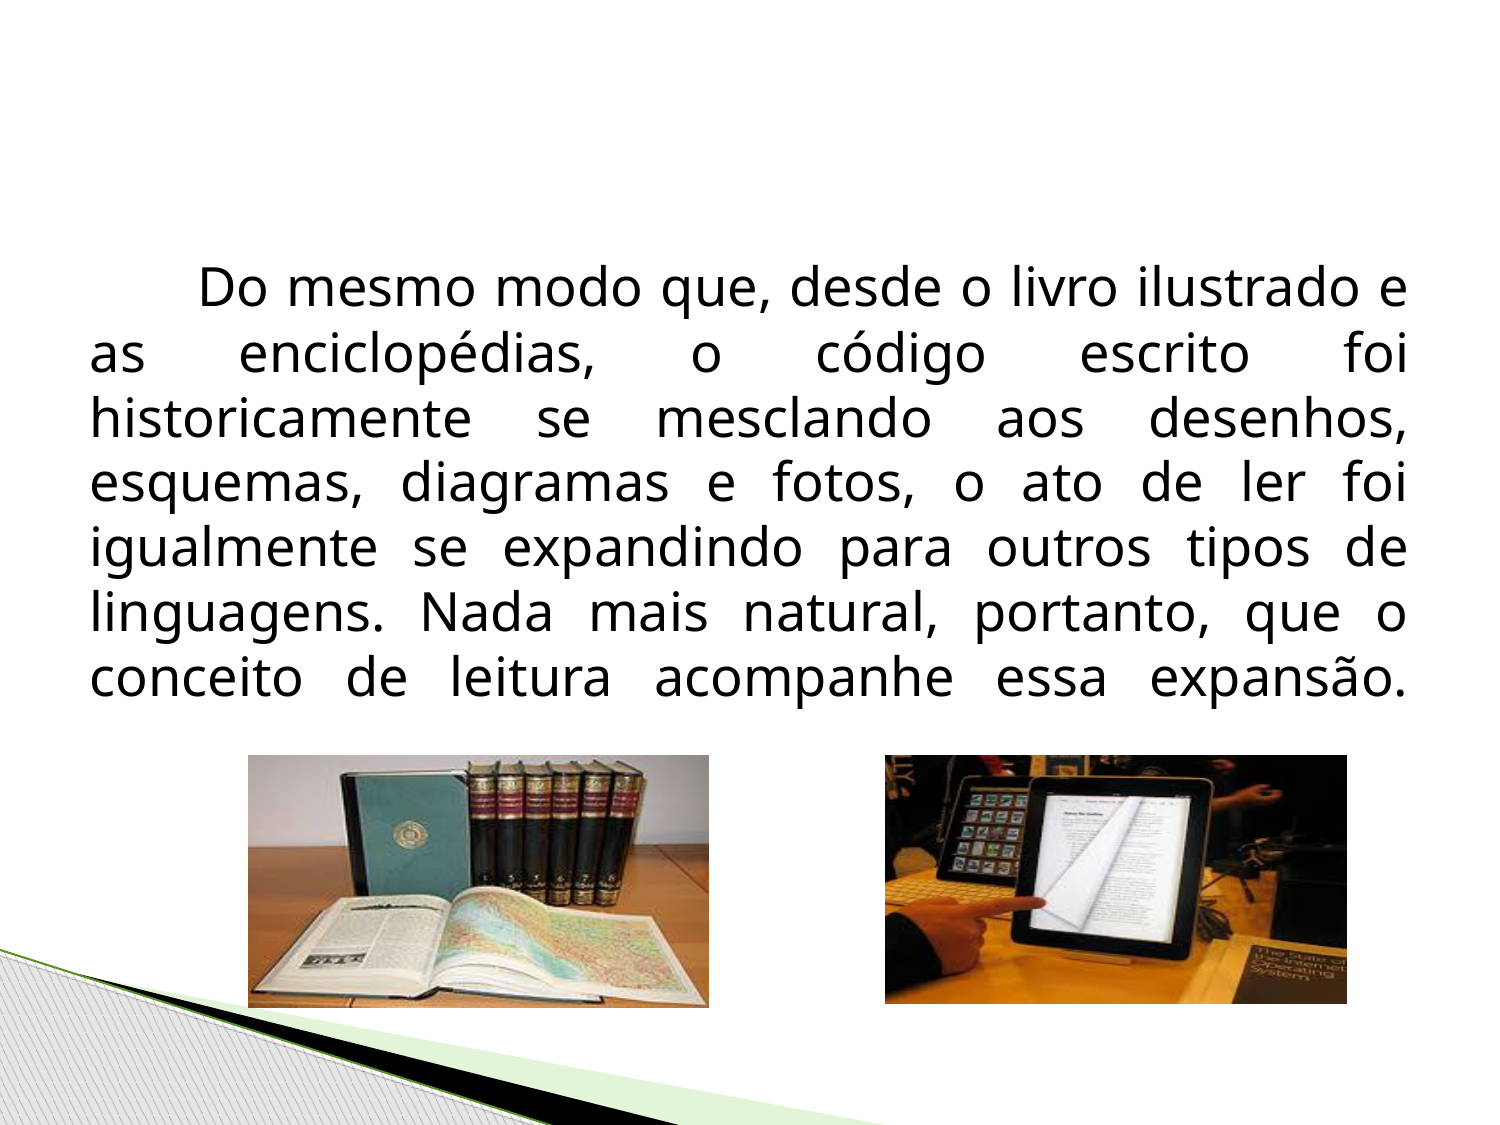

# Do mesmo modo que, desde o livro ilustrado e as enciclopédias, o código escrito foi historicamente se mesclando aos desenhos, esquemas, diagramas e fotos, o ato de ler foi igualmente se expandindo para outros tipos de linguagens. Nada mais natural, portanto, que o conceito de leitura acompanhe essa expansão.